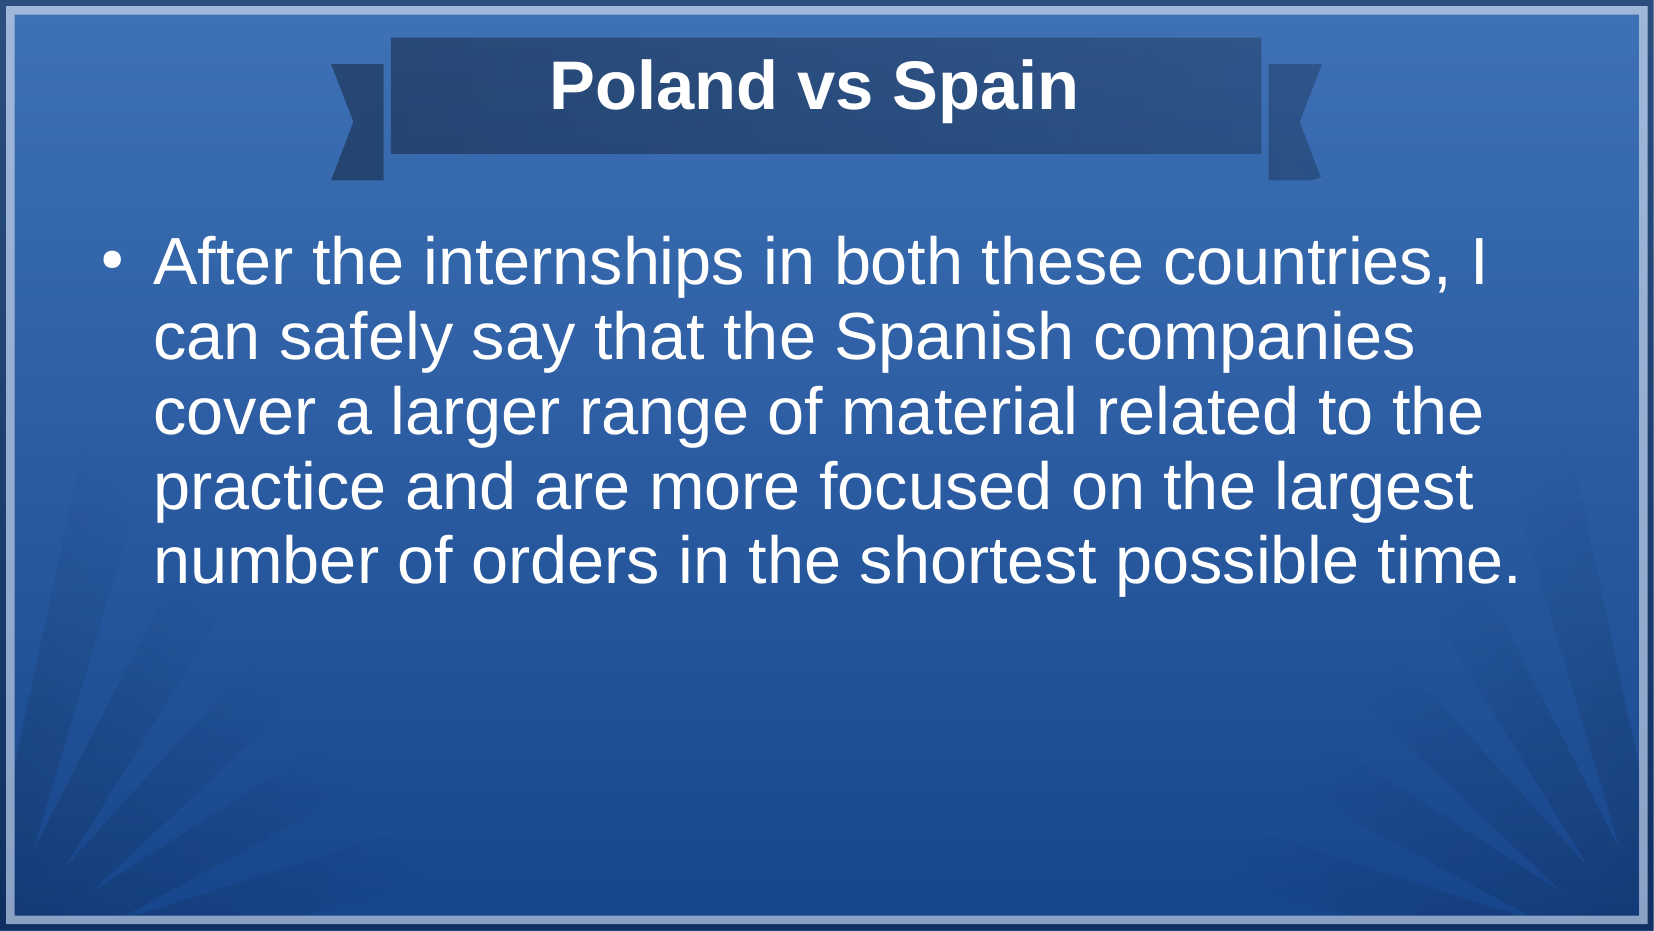

# Poland vs Spain
After the internships in both these countries, I can safely say that the Spanish companies cover a larger range of material related to the practice and are more focused on the largest number of orders in the shortest possible time.